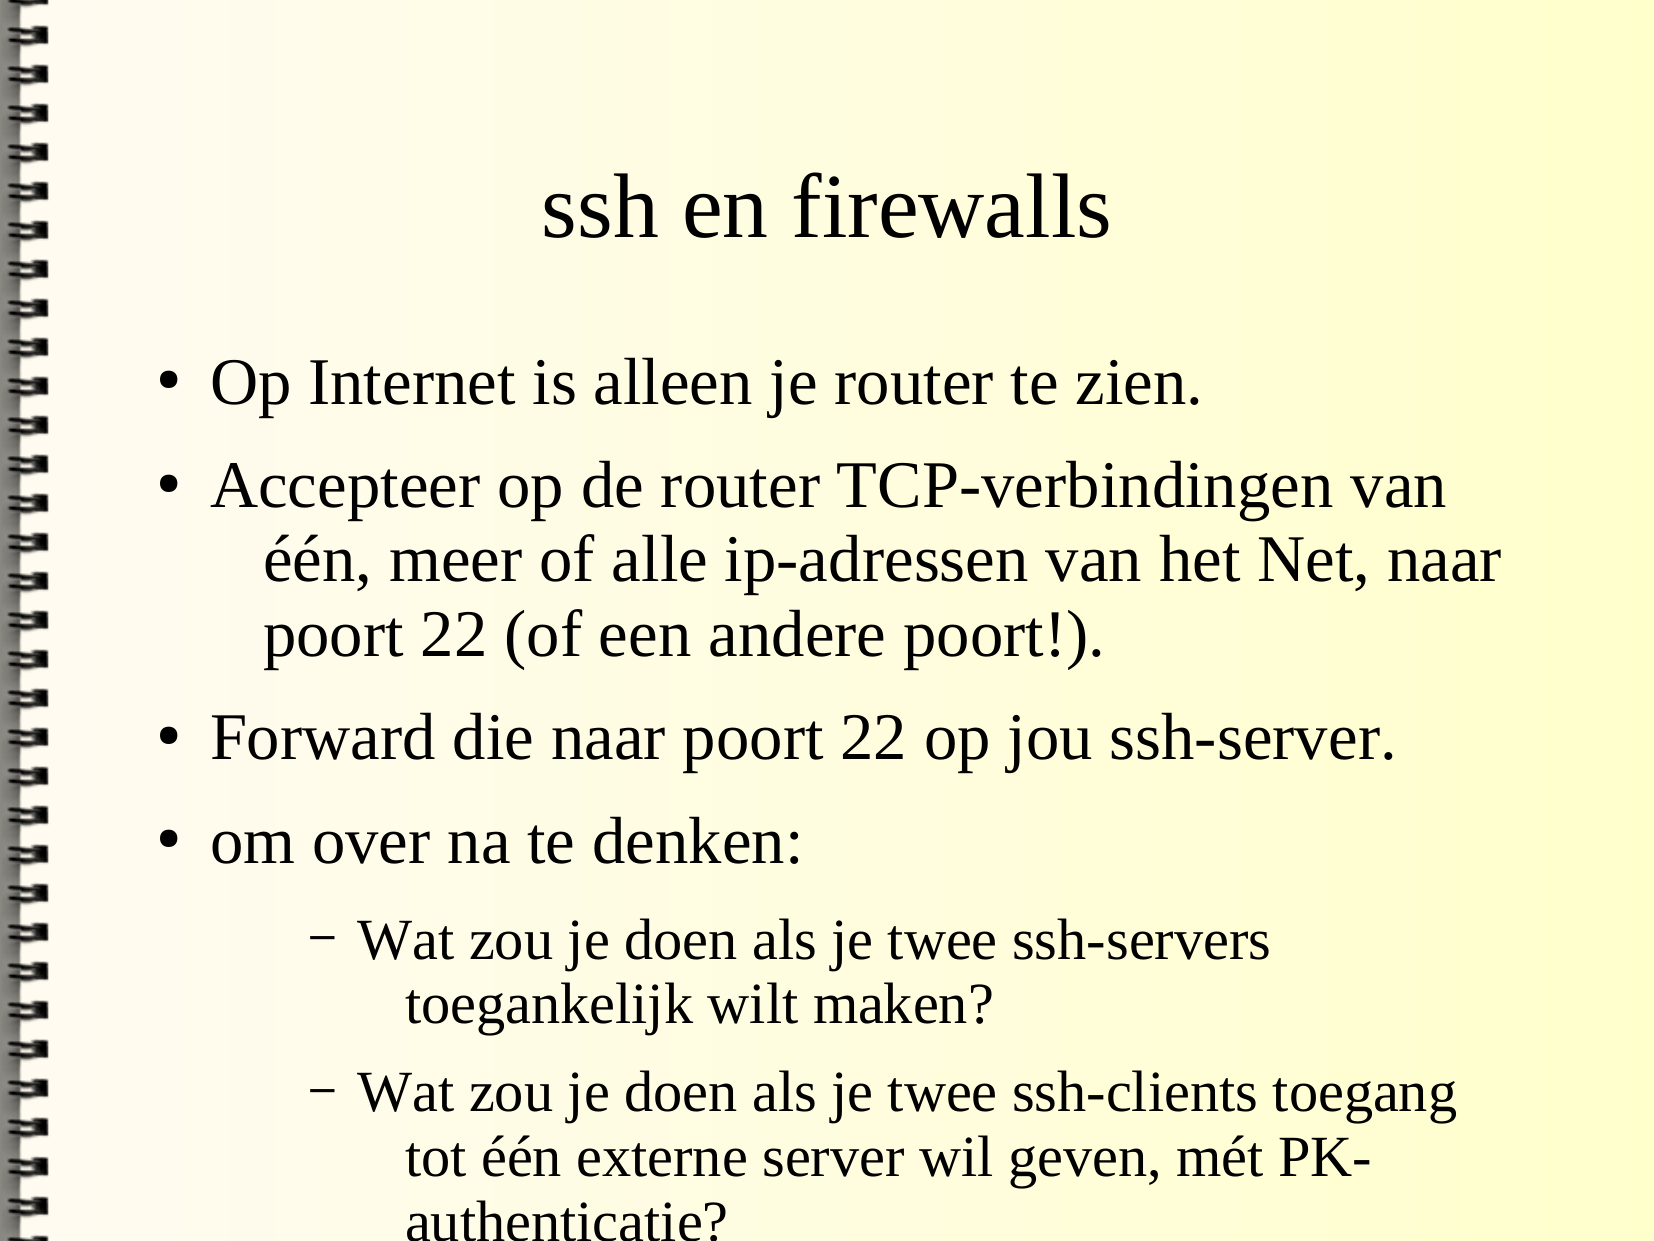

# ssh en firewalls
Op Internet is alleen je router te zien.
Accepteer op de router TCP-verbindingen van één, meer of alle ip-adressen van het Net, naar poort 22 (of een andere poort!).
Forward die naar poort 22 op jou ssh-server.
om over na te denken:
Wat zou je doen als je twee ssh-servers toegankelijk wilt maken?
Wat zou je doen als je twee ssh-clients toegang tot één externe server wil geven, mét PK-authenticatie?